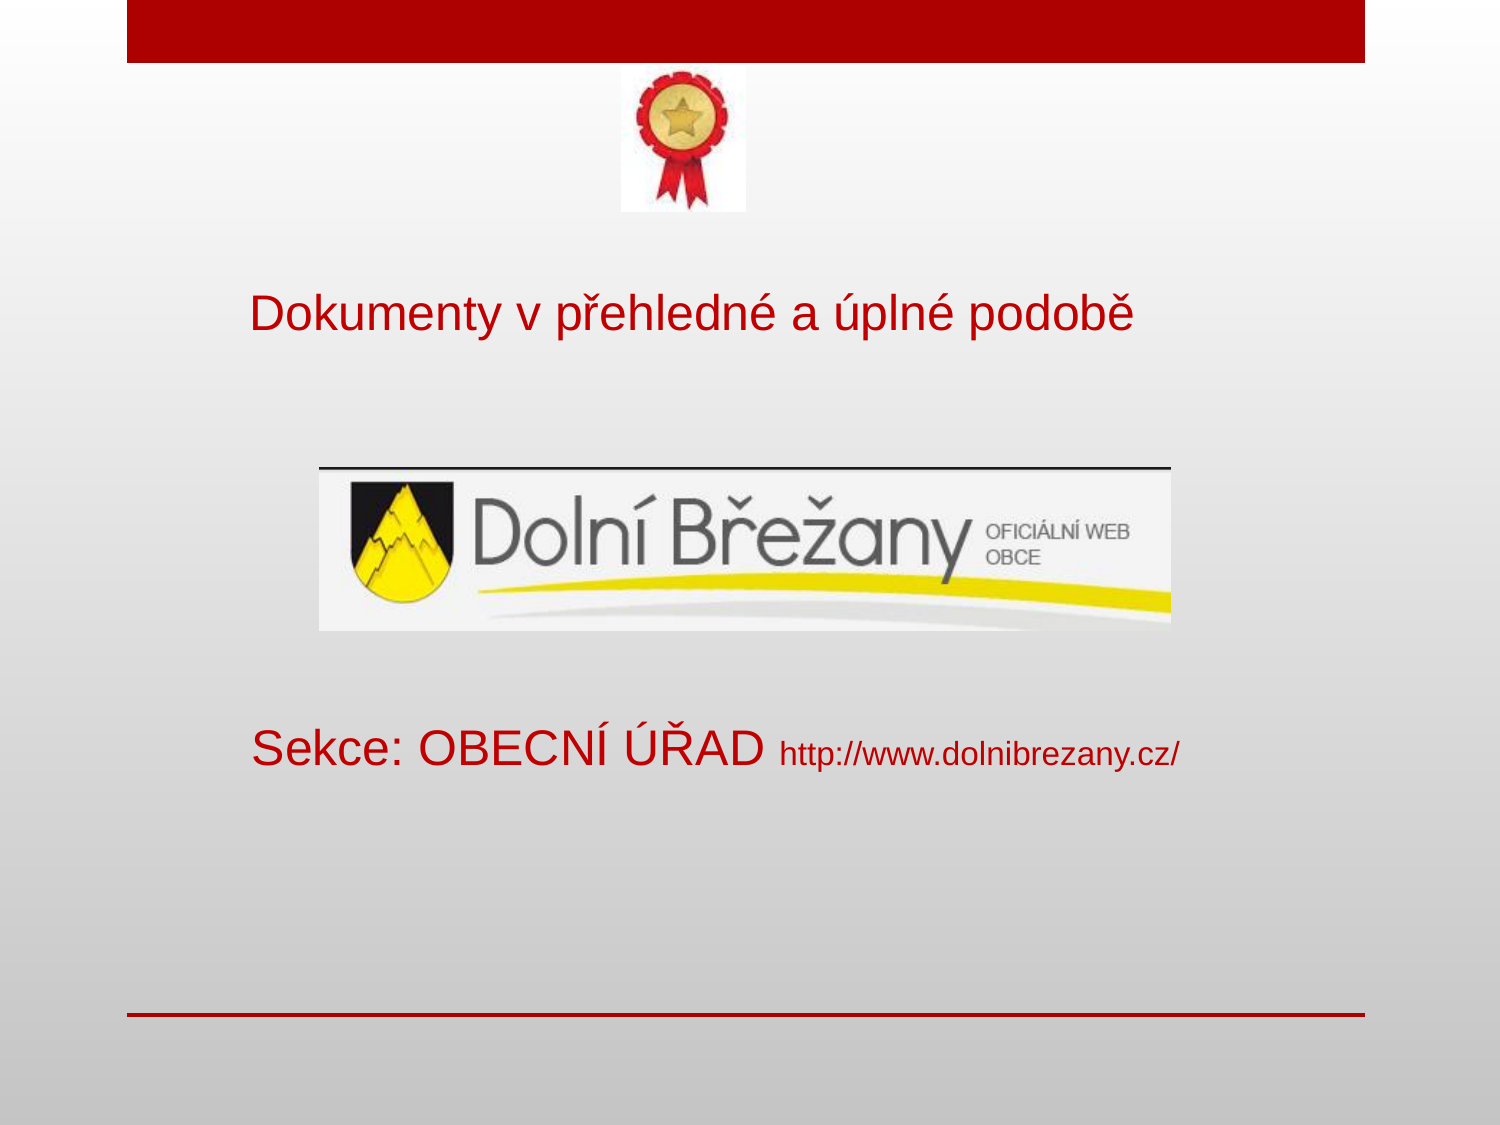

# Dokumenty v přehledné a úplné podobě
 Sekce: OBECNÍ ÚŘAD http://www.dolnibrezany.cz/